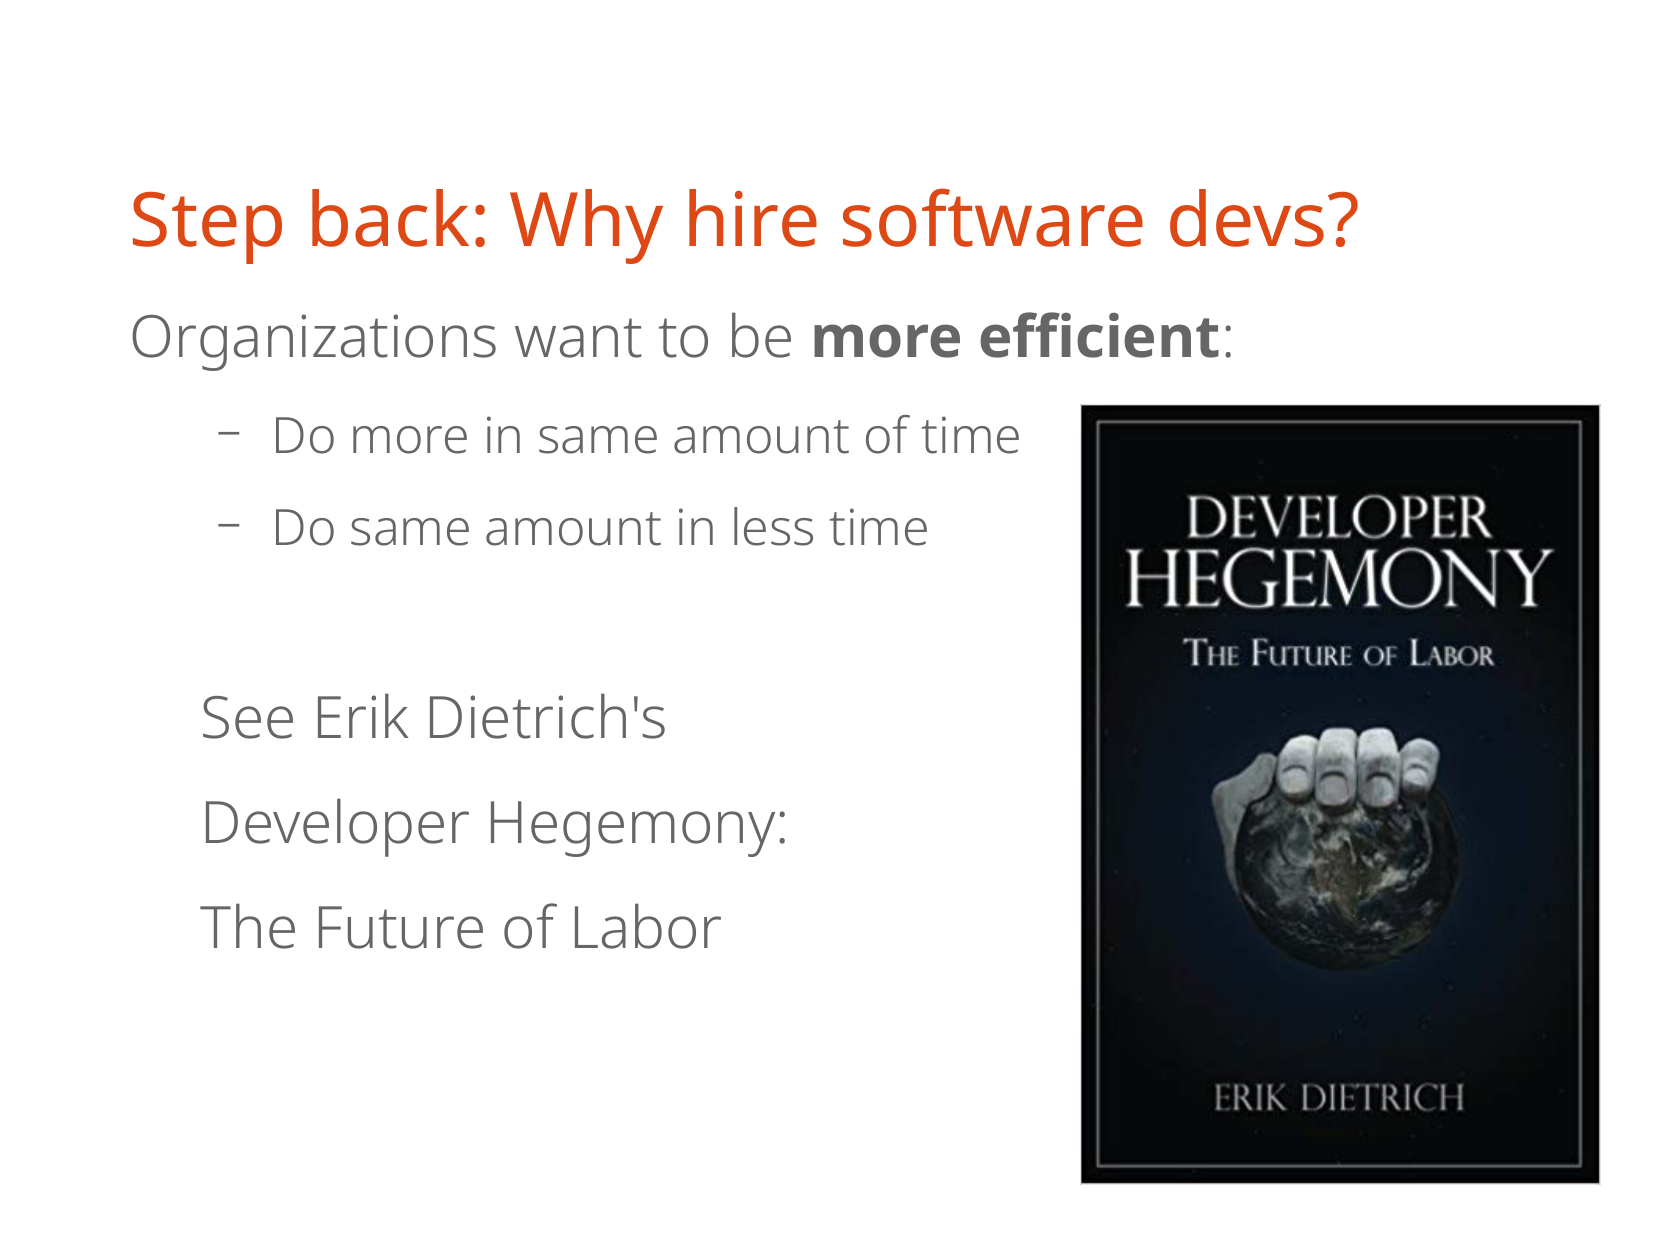

# Step back: Why hire software devs?
Organizations want to be more efficient:
Do more in same amount of time
Do same amount in less time
See Erik Dietrich's
Developer Hegemony:
The Future of Labor